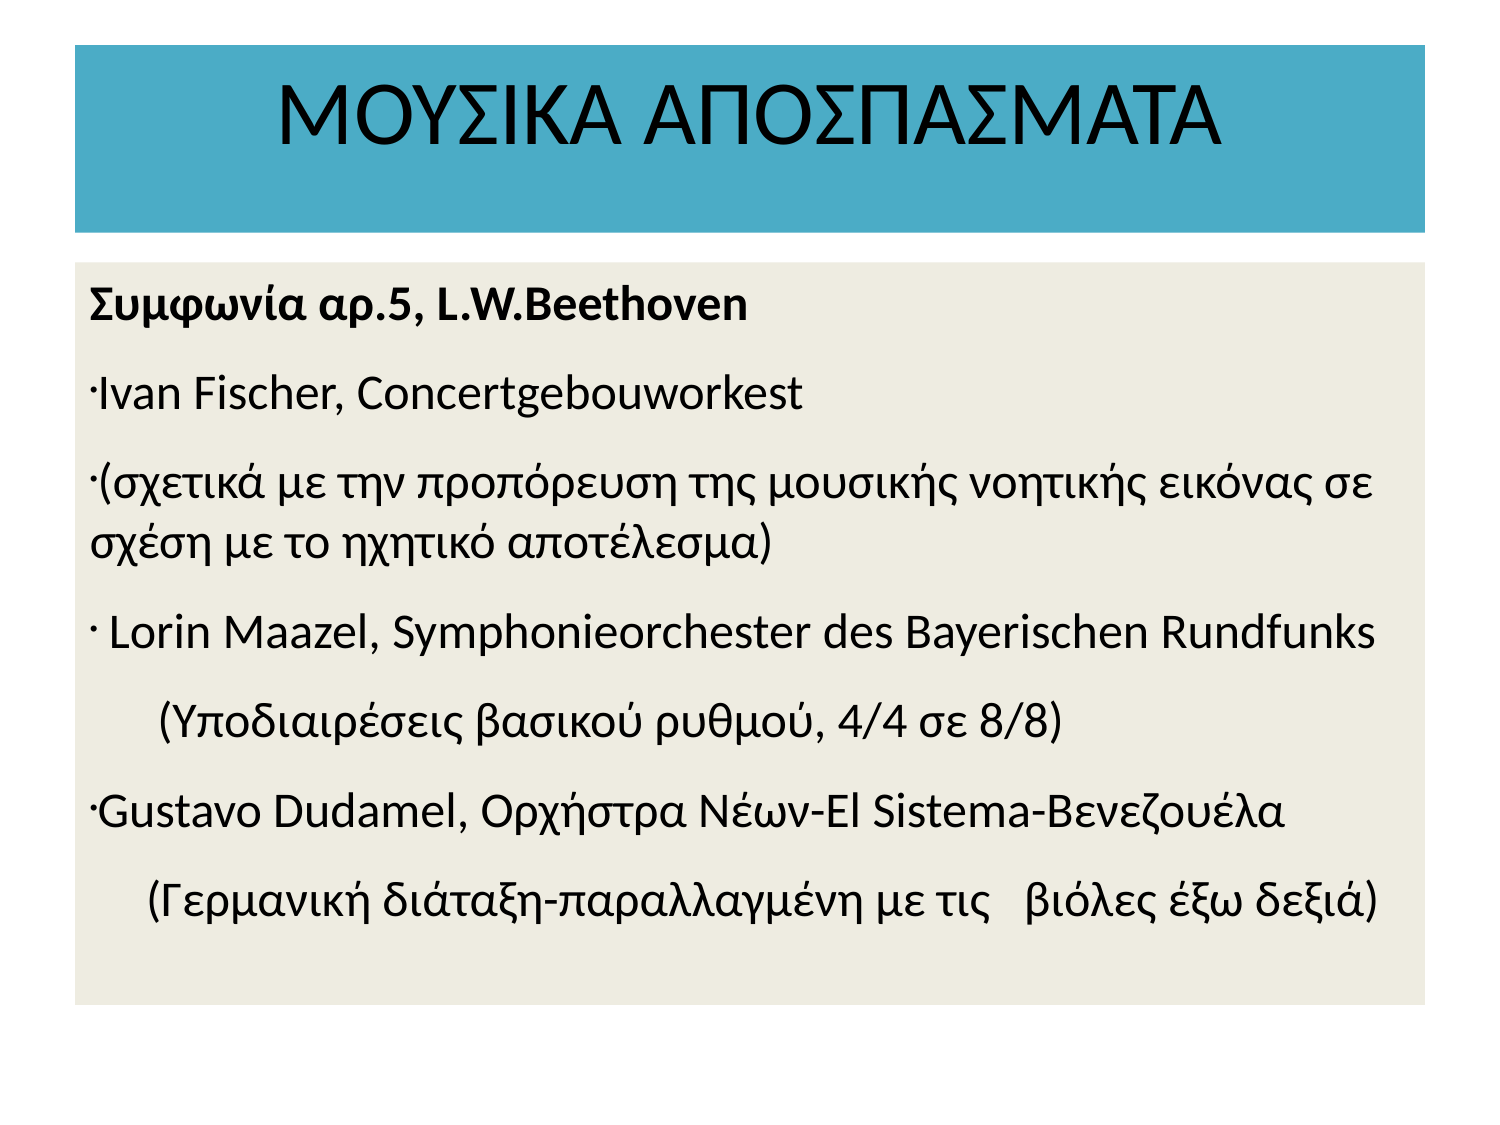

# ΜΟΥΣΙΚΑ ΑΠΟΣΠΑΣΜΑΤΑ
Συμφωνία αρ.5, L.W.Beethoven
Ivan Fischer, Concertgebouworkest
(σχετικά με την προπόρευση της μουσικής νοητικής εικόνας σε σχέση με το ηχητικό αποτέλεσμα)
 Lorin Maazel, Symphonieorchester des Bayerischen Rundfunks
 (Υποδιαιρέσεις βασικού ρυθμού, 4/4 σε 8/8)
Gustavo Dudamel, Ορχήστρα Νέων-El Sistema-Βενεζουέλα
 (Γερμανική διάταξη-παραλλαγμένη με τις βιόλες έξω δεξιά)